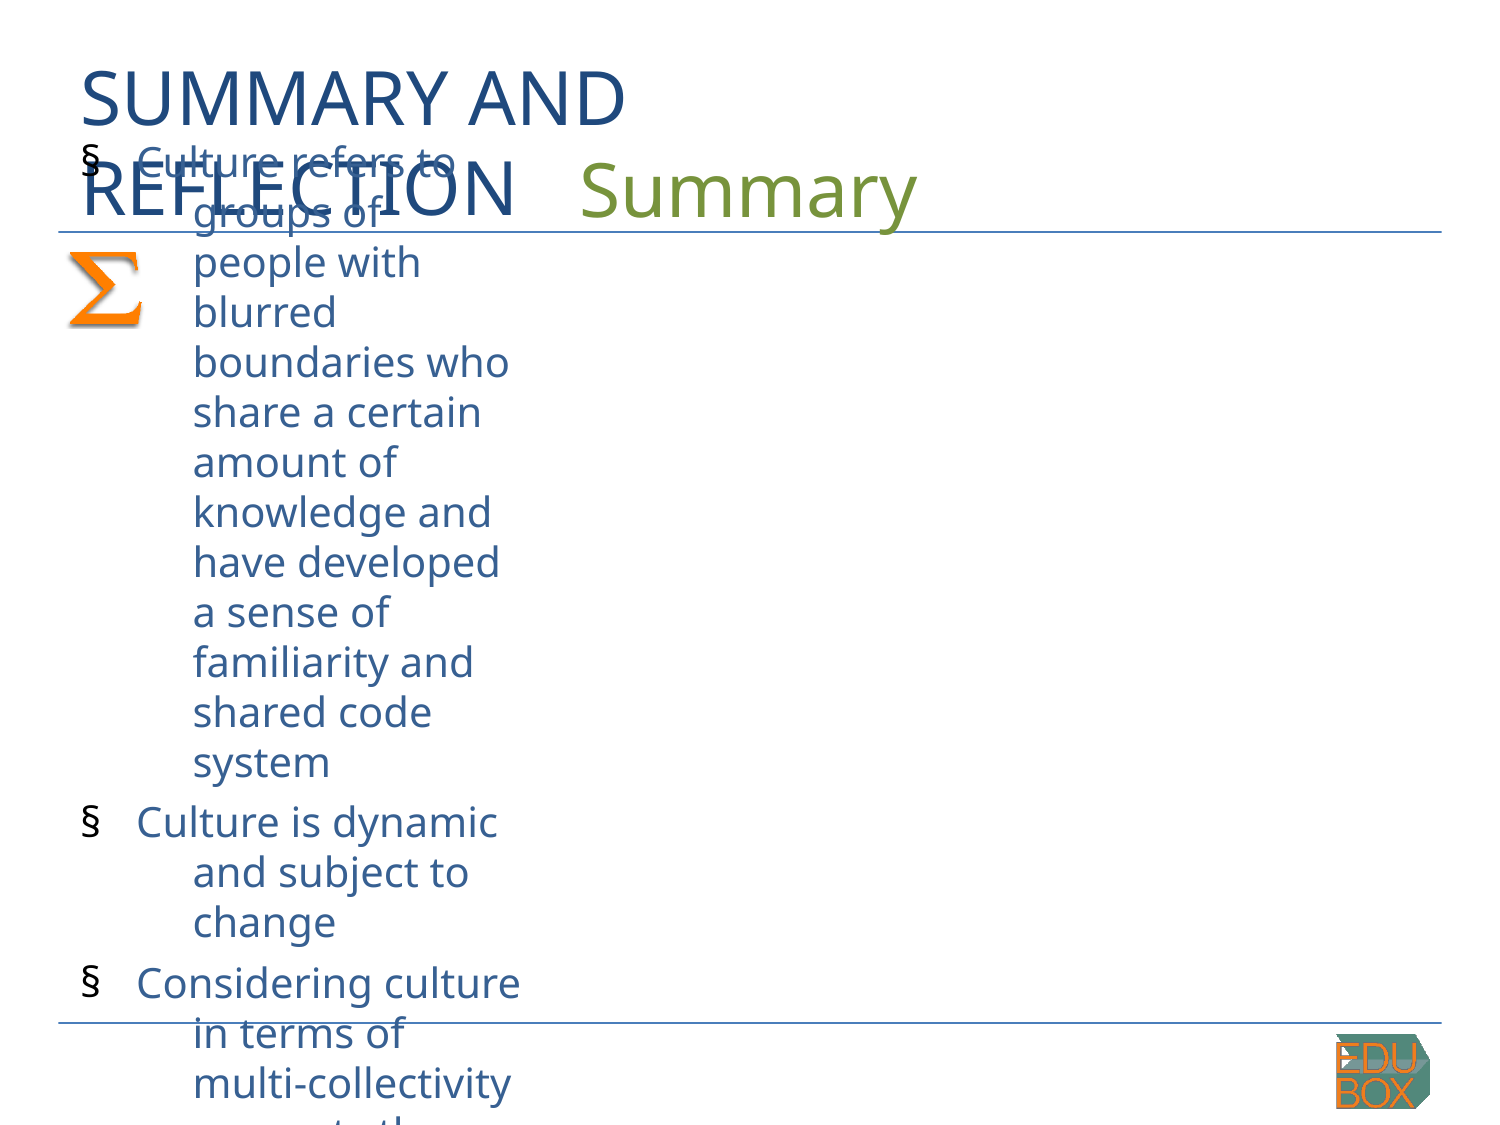

# SUMMARY AND REFLECTION
Culture refers to groups of people with blurred boundaries who share a certain amount of knowledge and have developed a sense of familiarity and shared code system
Culture is dynamic and subject to change
Considering culture in terms of multi-collectivity supports the understanding that a person’s identity is linked to their affiliation to multiple groups
This helps to identify commonalities as well as differences within and across different groups
From a multi-collective perspective, national identity can be seen as one affiliation among others
Summary